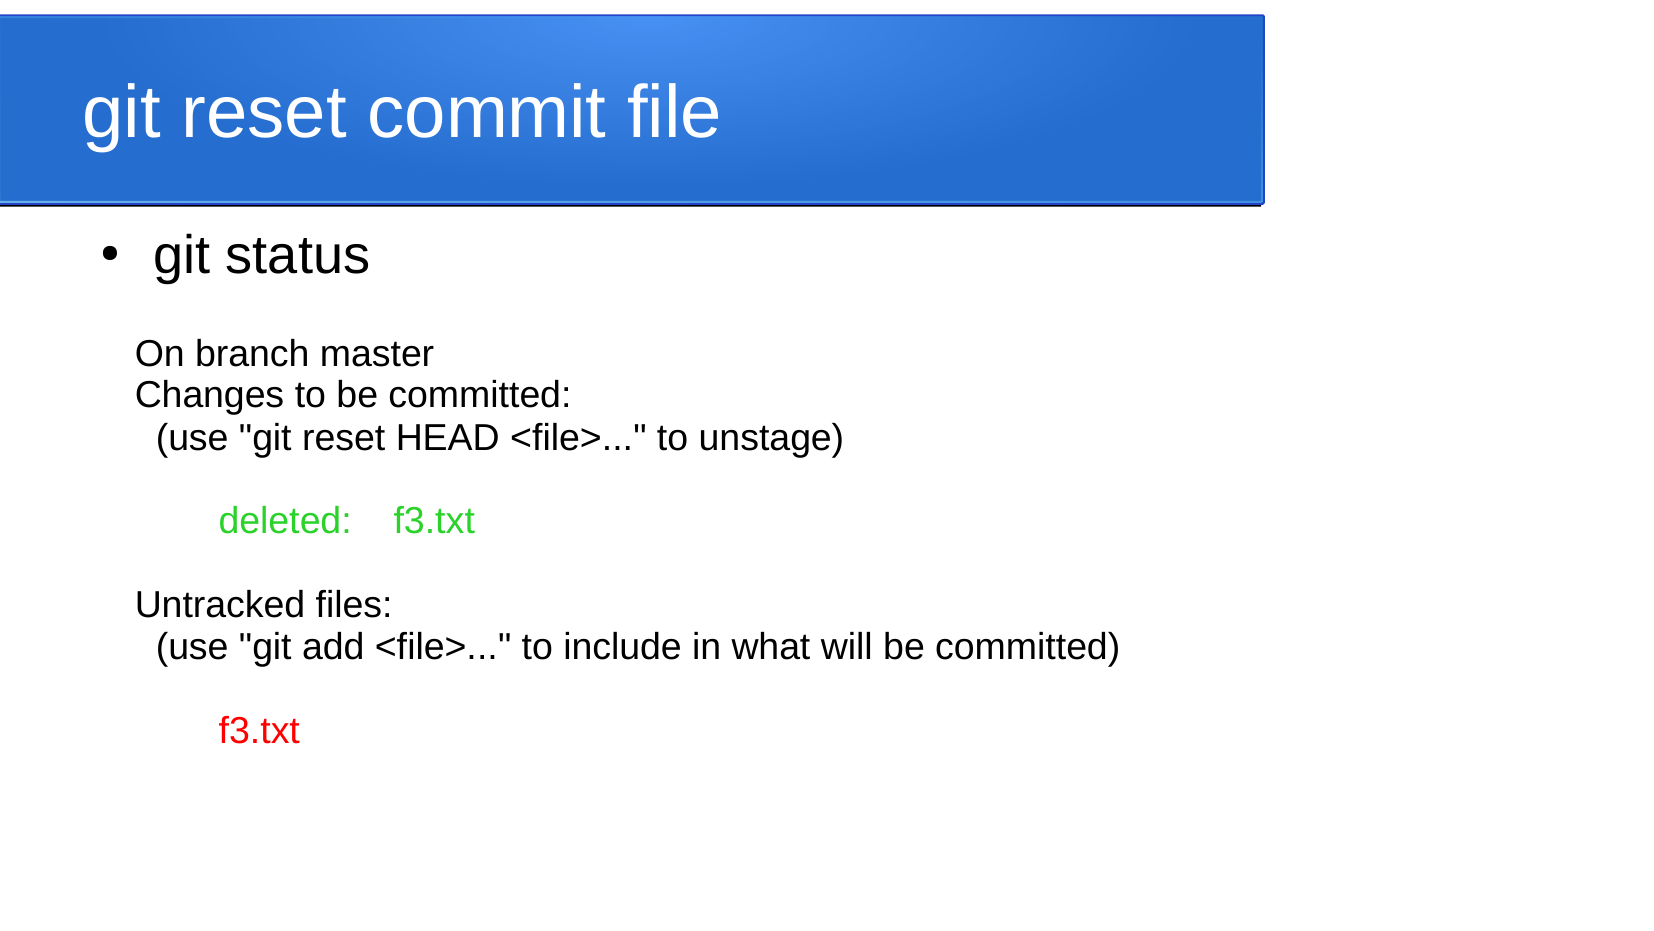

# git reset commit file
git status
On branch master
Changes to be committed:
 (use "git reset HEAD <file>..." to unstage)
 deleted: f3.txt
Untracked files:
 (use "git add <file>..." to include in what will be committed)
 f3.txt